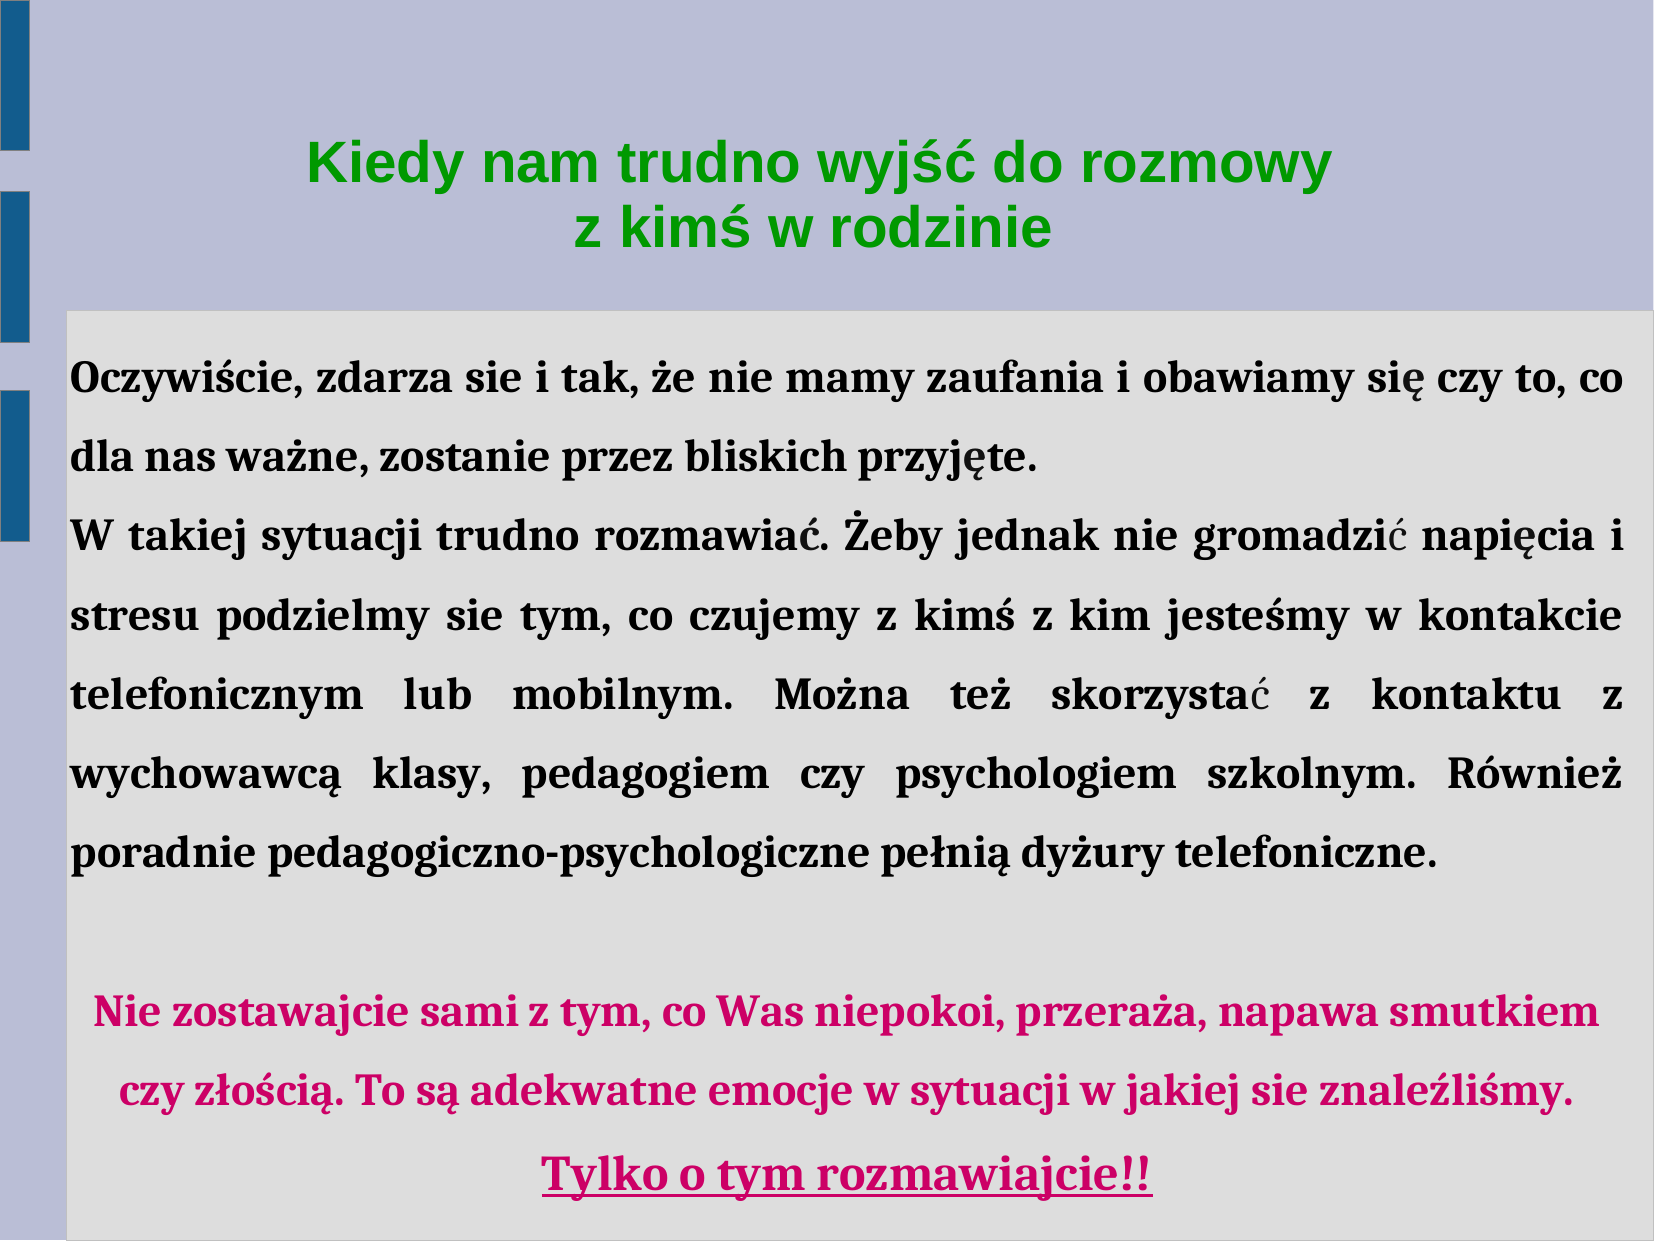

# Kiedy nam trudno wyjść do rozmowy z kimś w rodzinie
Oczywiście, zdarza sie i tak, że nie mamy zaufania i obawiamy się czy to, co dla nas ważne, zostanie przez bliskich przyjęte.
W takiej sytuacji trudno rozmawiać. Żeby jednak nie gromadzić napięcia i stresu podzielmy sie tym, co czujemy z kimś z kim jesteśmy w kontakcie telefonicznym lub mobilnym. Można też skorzystać z kontaktu z wychowawcą klasy, pedagogiem czy psychologiem szkolnym. Również poradnie pedagogiczno-psychologiczne pełnią dyżury telefoniczne.
Nie zostawajcie sami z tym, co Was niepokoi, przeraża, napawa smutkiem czy złością. To są adekwatne emocje w sytuacji w jakiej sie znaleźliśmy. Tylko o tym rozmawiajcie!!